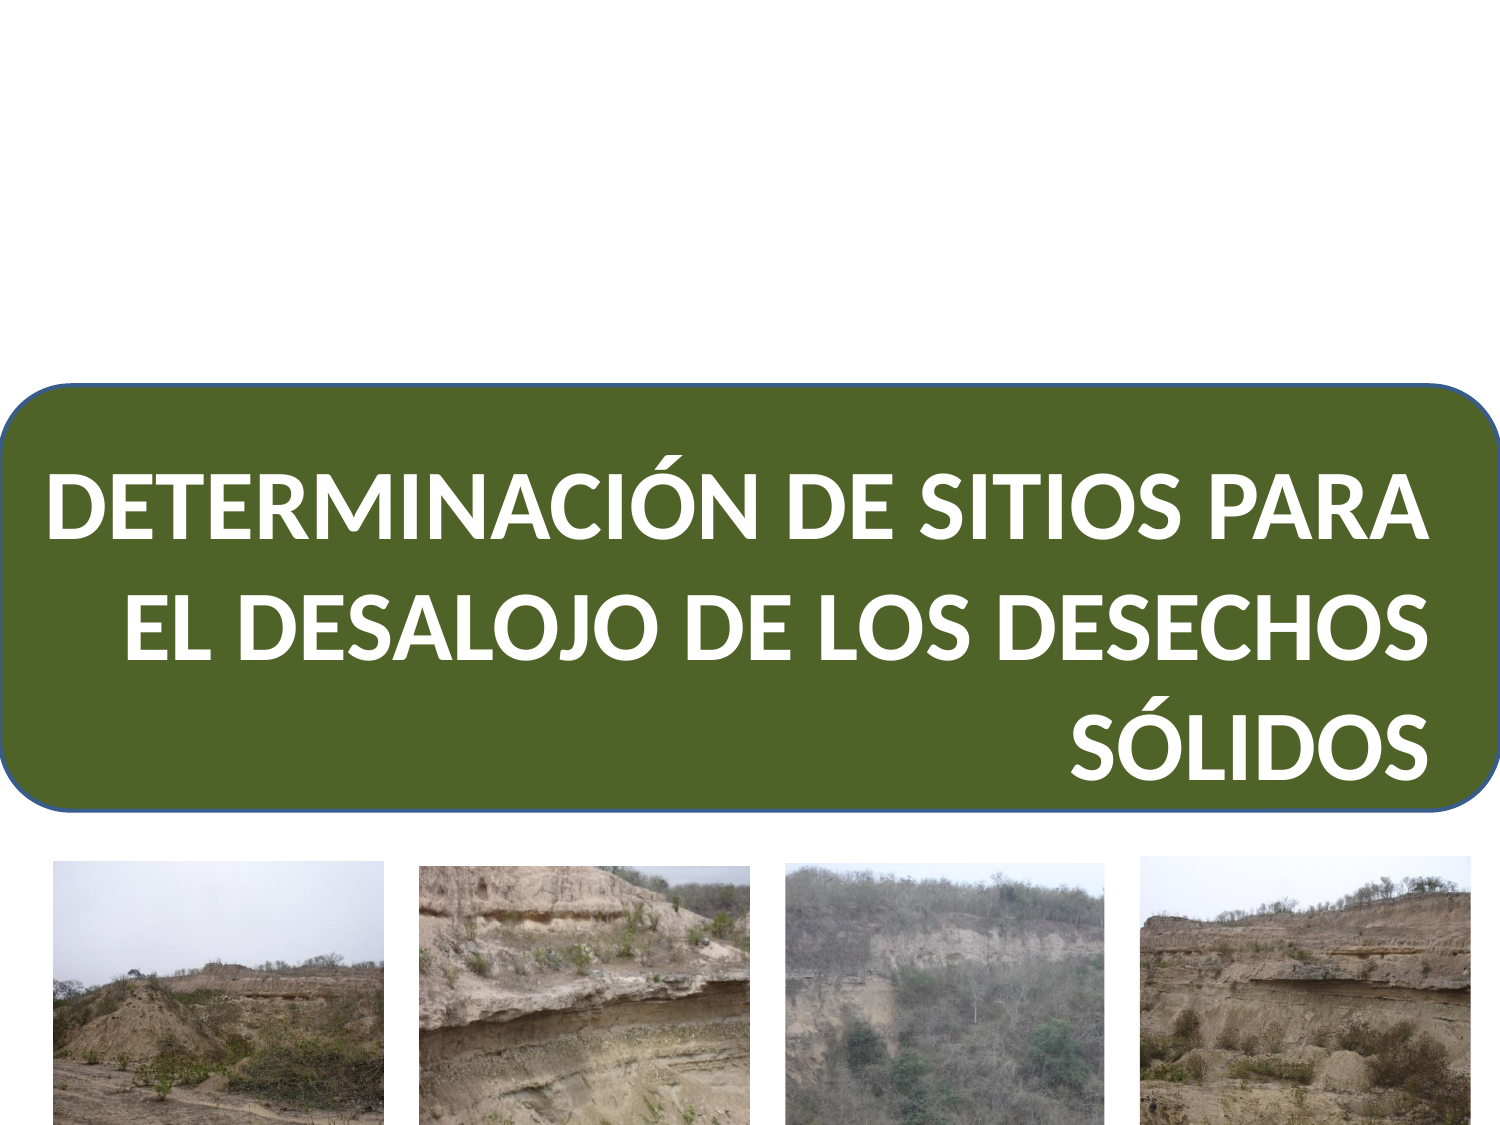

DETERMINACIÓN DE SITIOS PARA EL DESALOJO DE LOS DESECHOS SÓLIDOS